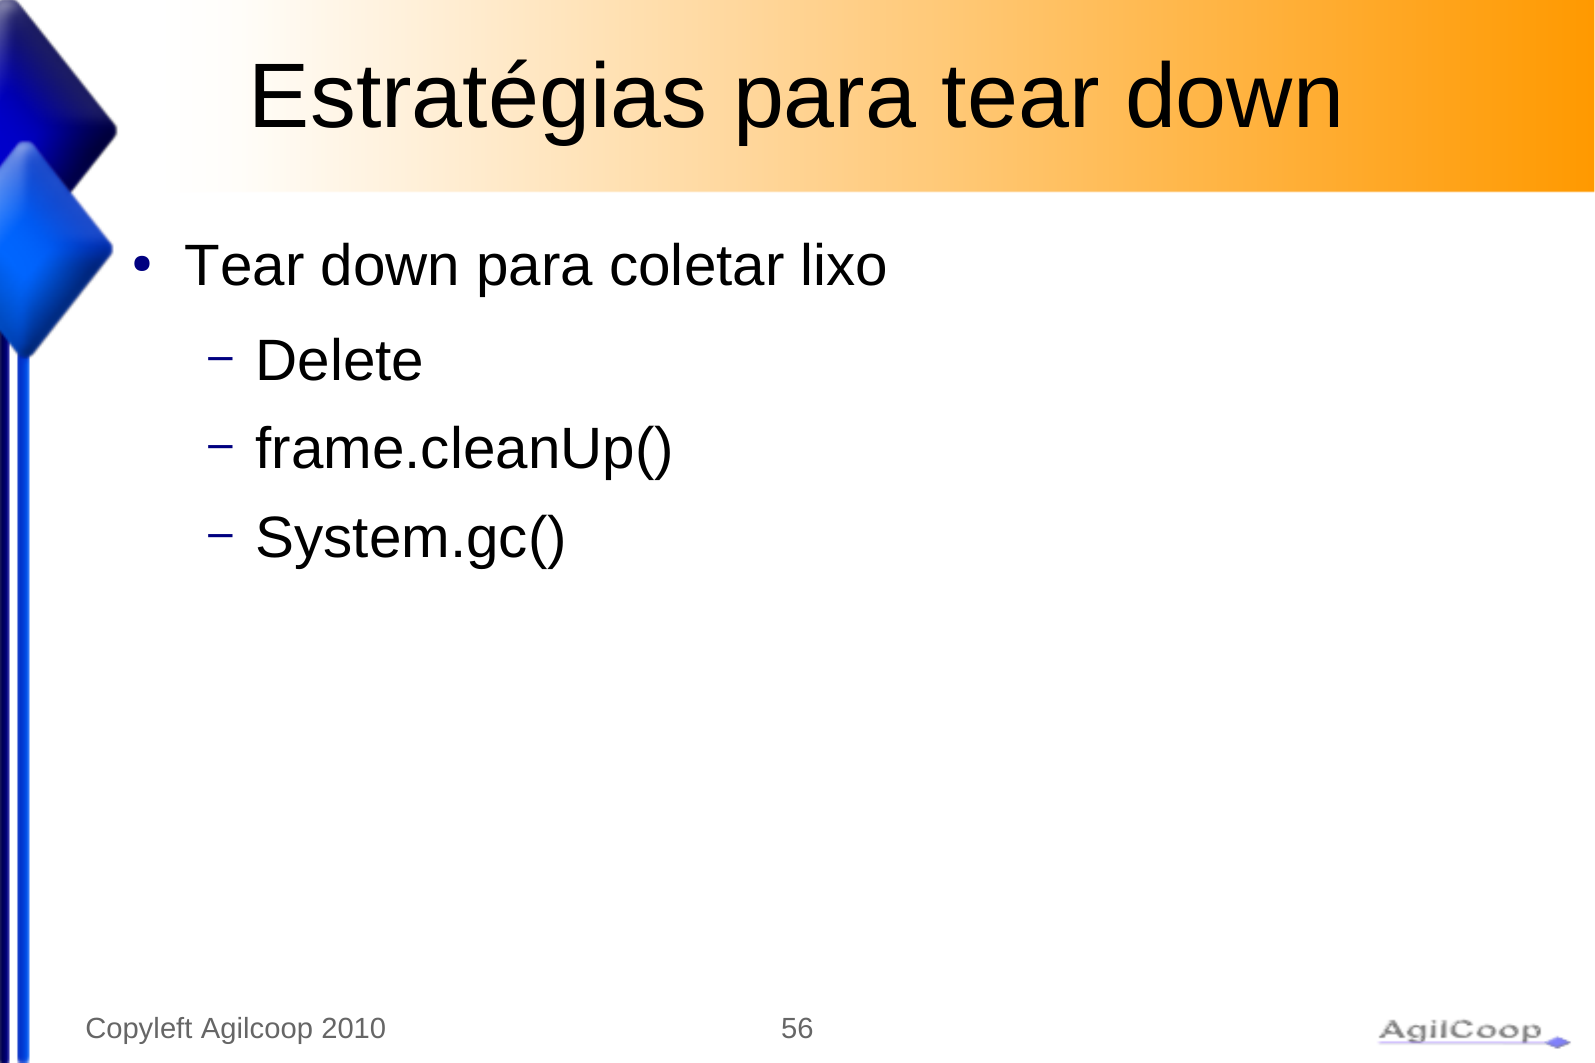

# Estratégias para tear down
Tear down para coletar lixo
Delete
frame.cleanUp()
System.gc()
Copyleft Agilcoop 2010
56